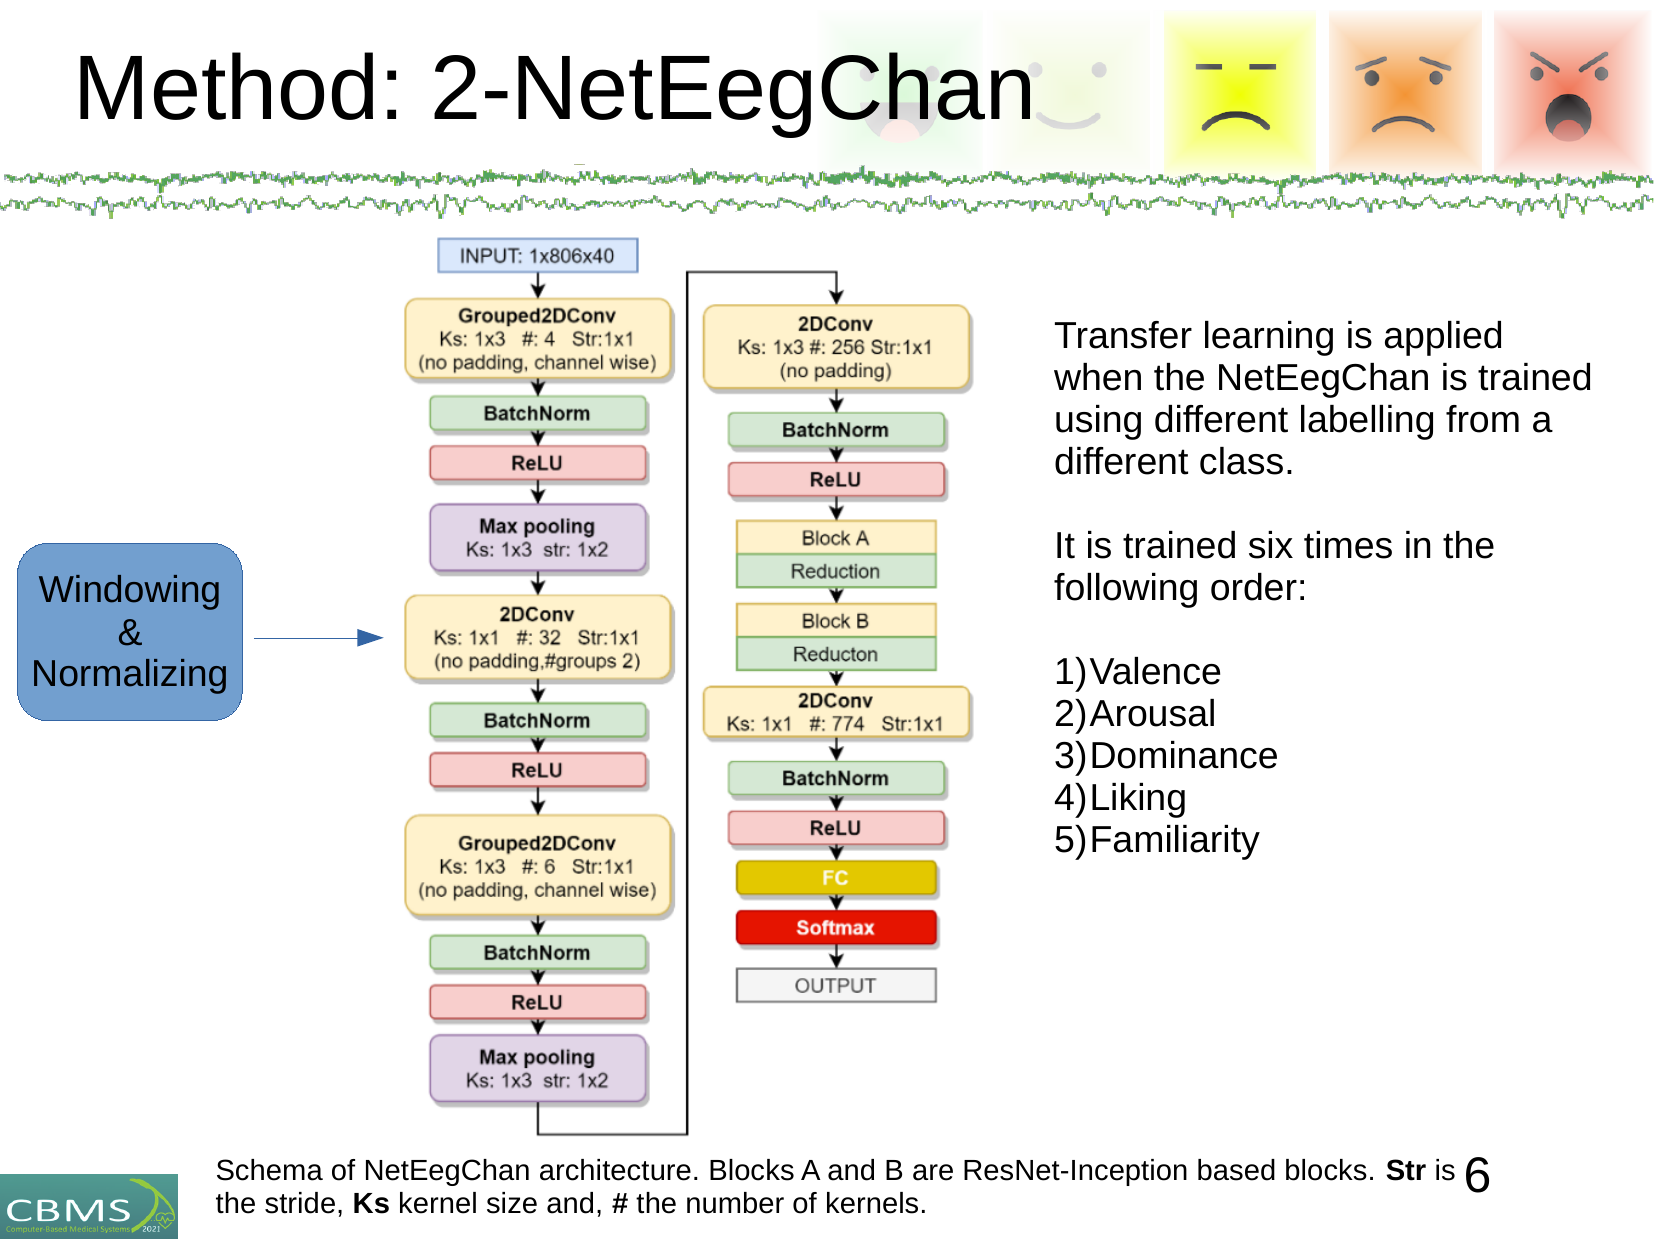

Method: 2-NetEegChan
Transfer learning is applied when the NetEegChan is trained using different labelling from a different class.
It is trained six times in the following order:
Valence
Arousal
Dominance
Liking
Familiarity
Windowing
&
Normalizing
Schema of NetEegChan architecture. Blocks A and B are ResNet-Inception based blocks. Str is the stride, Ks kernel size and, # the number of kernels.